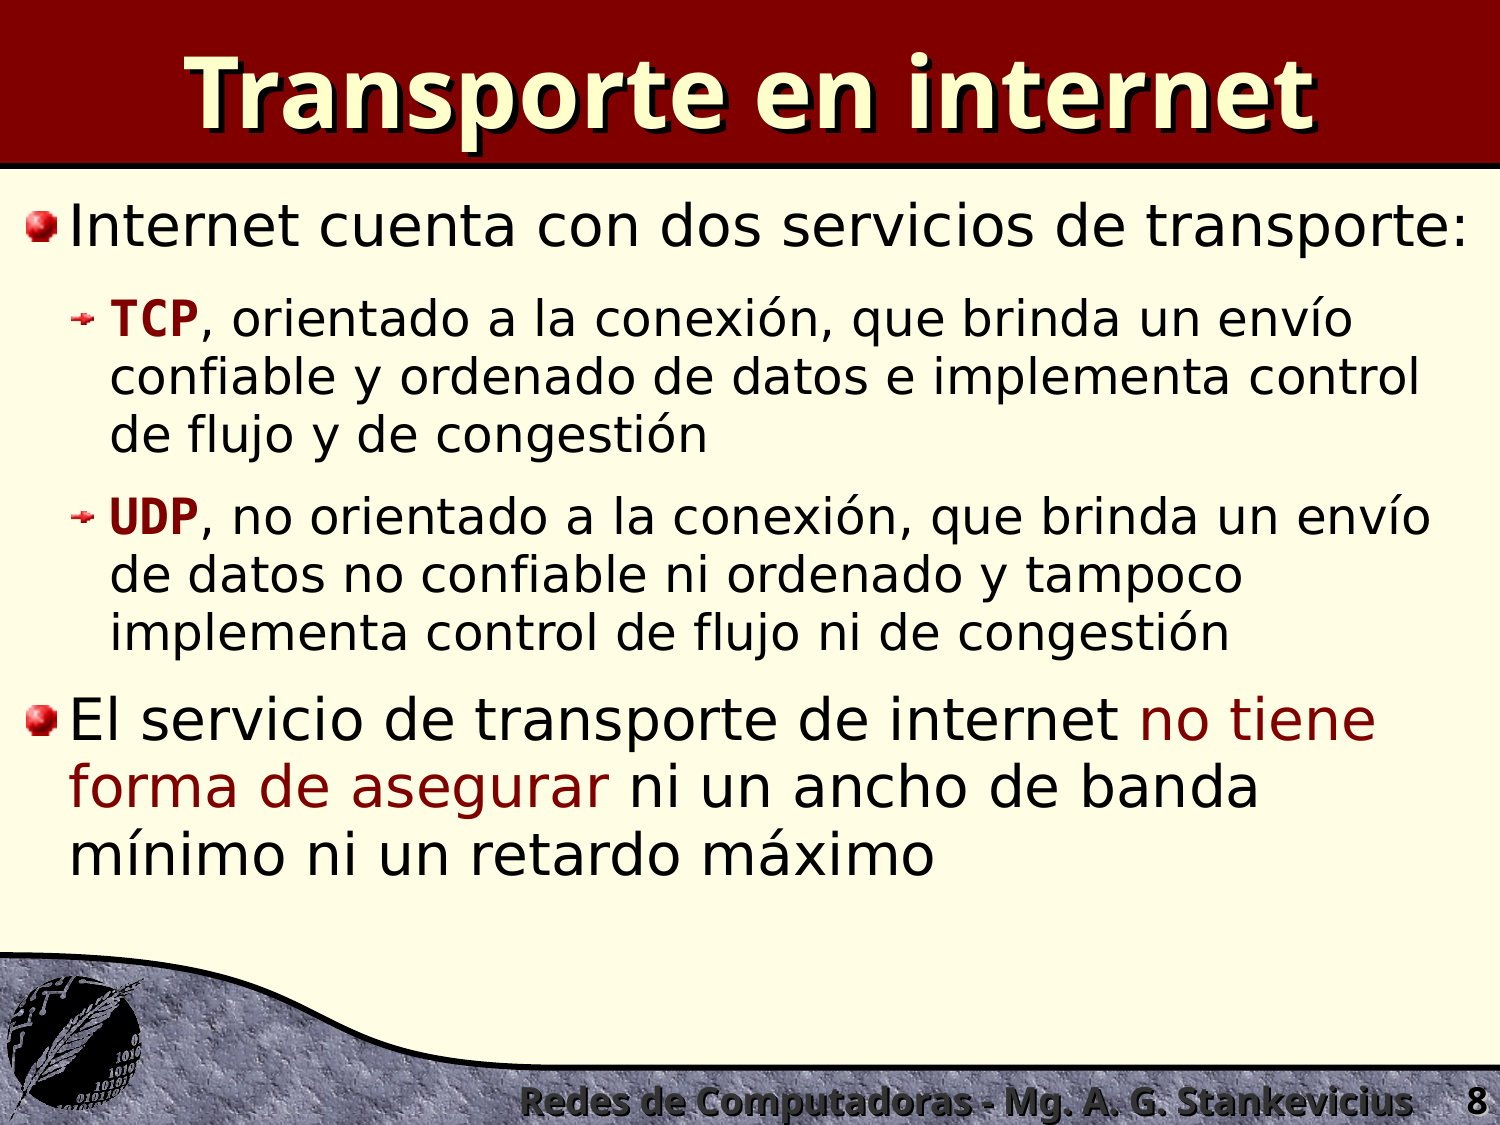

# Transporte en internet
Internet cuenta con dos servicios de transporte:
TCP, orientado a la conexión, que brinda un envío confiable y ordenado de datos e implementa control de flujo y de congestión
UDP, no orientado a la conexión, que brinda un envío de datos no confiable ni ordenado y tampoco implementa control de flujo ni de congestión
El servicio de transporte de internet no tiene forma de asegurar ni un ancho de banda mínimo ni un retardo máximo
8